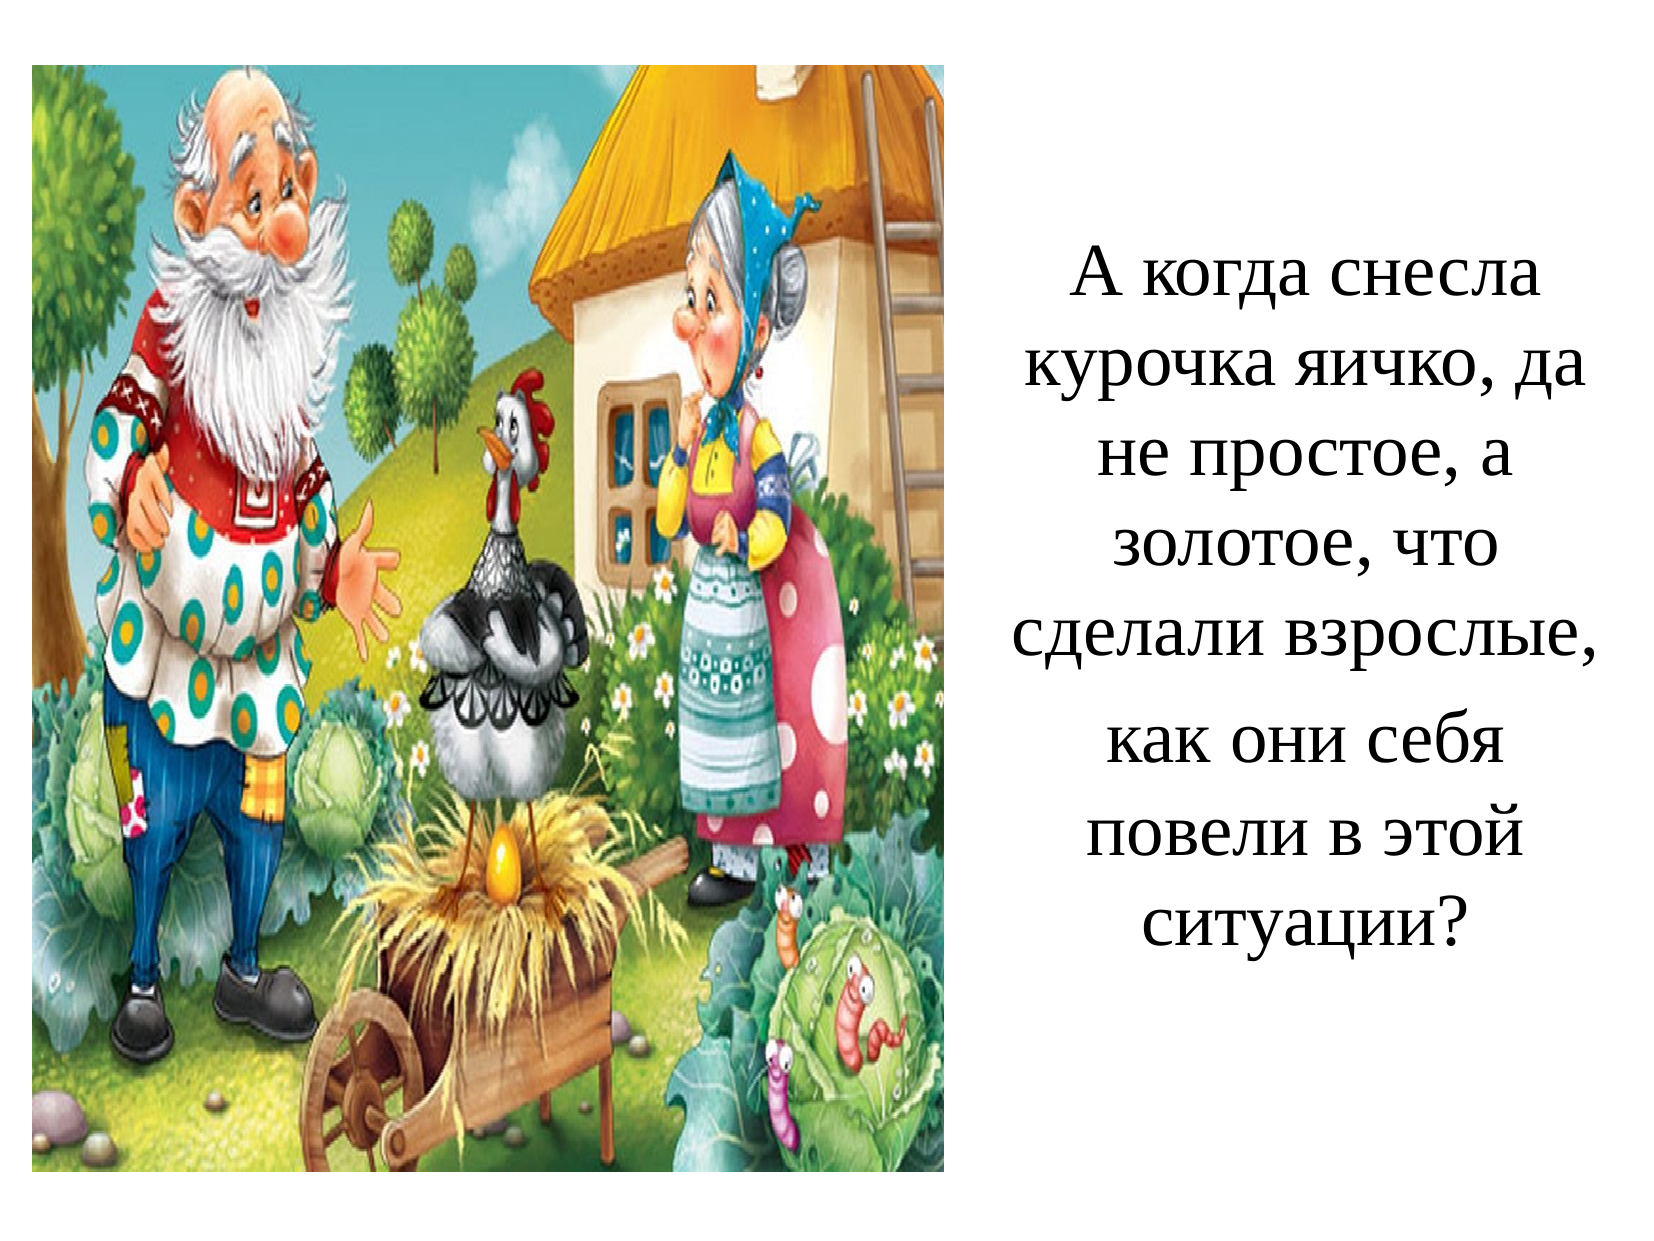

# А когда снесла курочка яичко, да не простое, а золотое, что сделали взрослые, как они себя повели в этой ситуации?